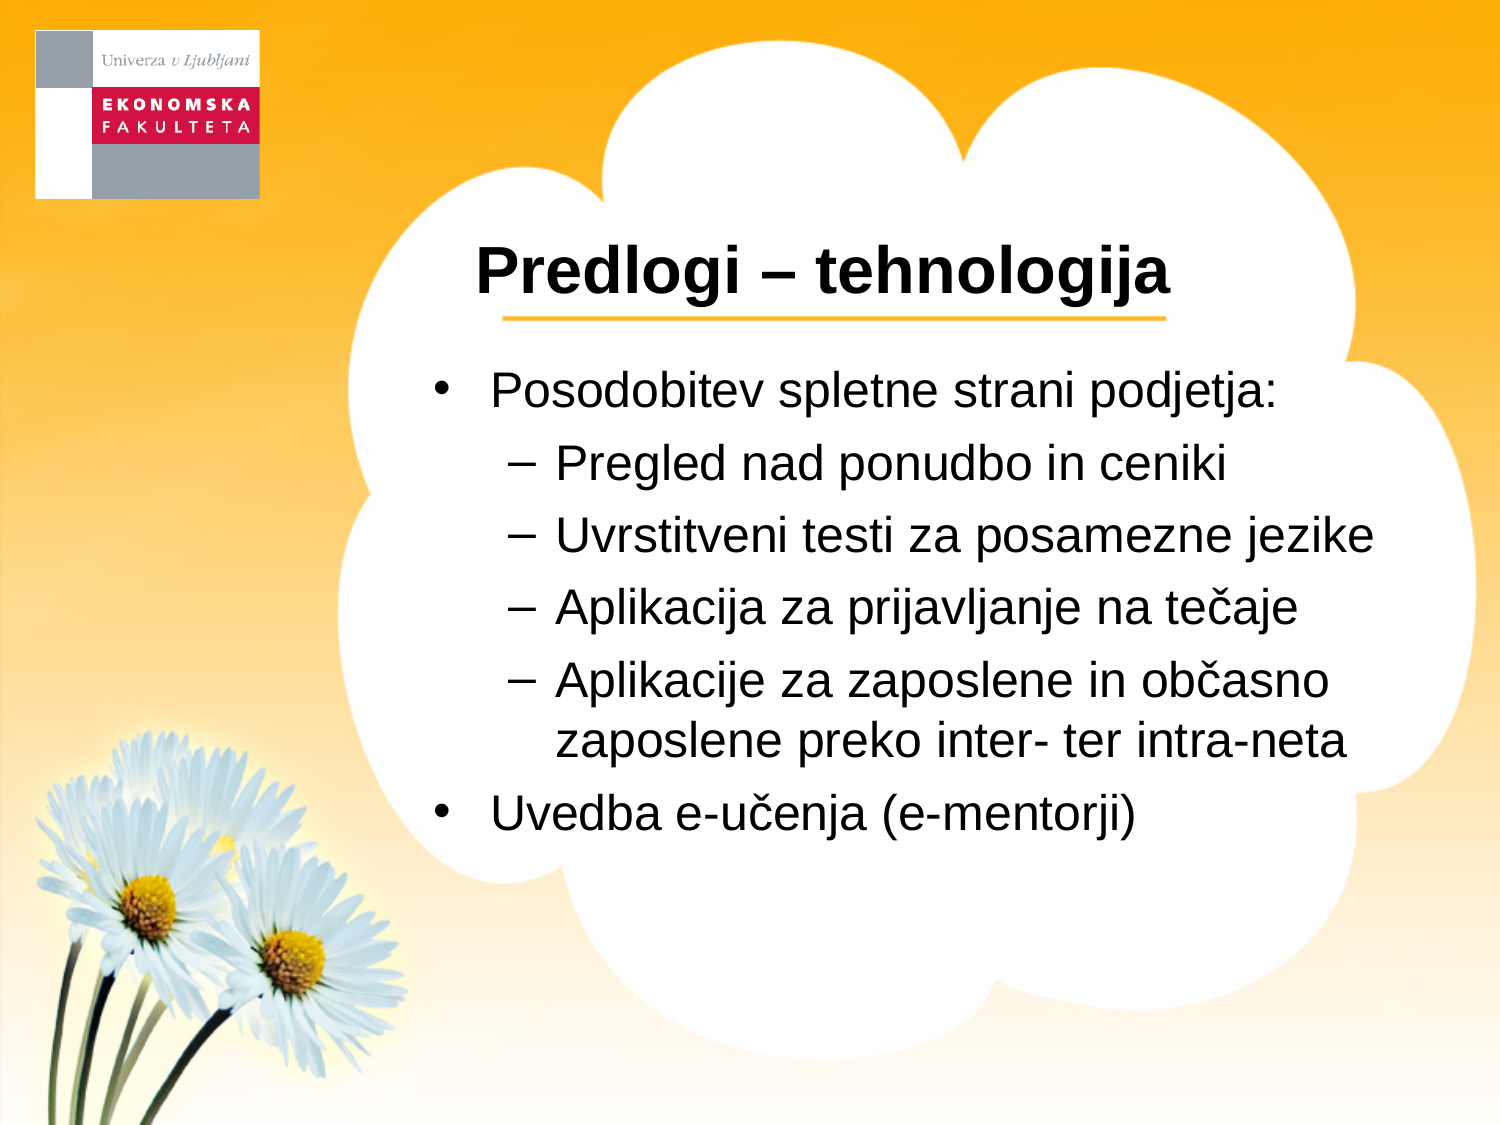

#
Predlogi – tehnologija
Posodobitev spletne strani podjetja:
Pregled nad ponudbo in ceniki
Uvrstitveni testi za posamezne jezike
Aplikacija za prijavljanje na tečaje
Aplikacije za zaposlene in občasno zaposlene preko inter- ter intra-neta
Uvedba e-učenja (e-mentorji)